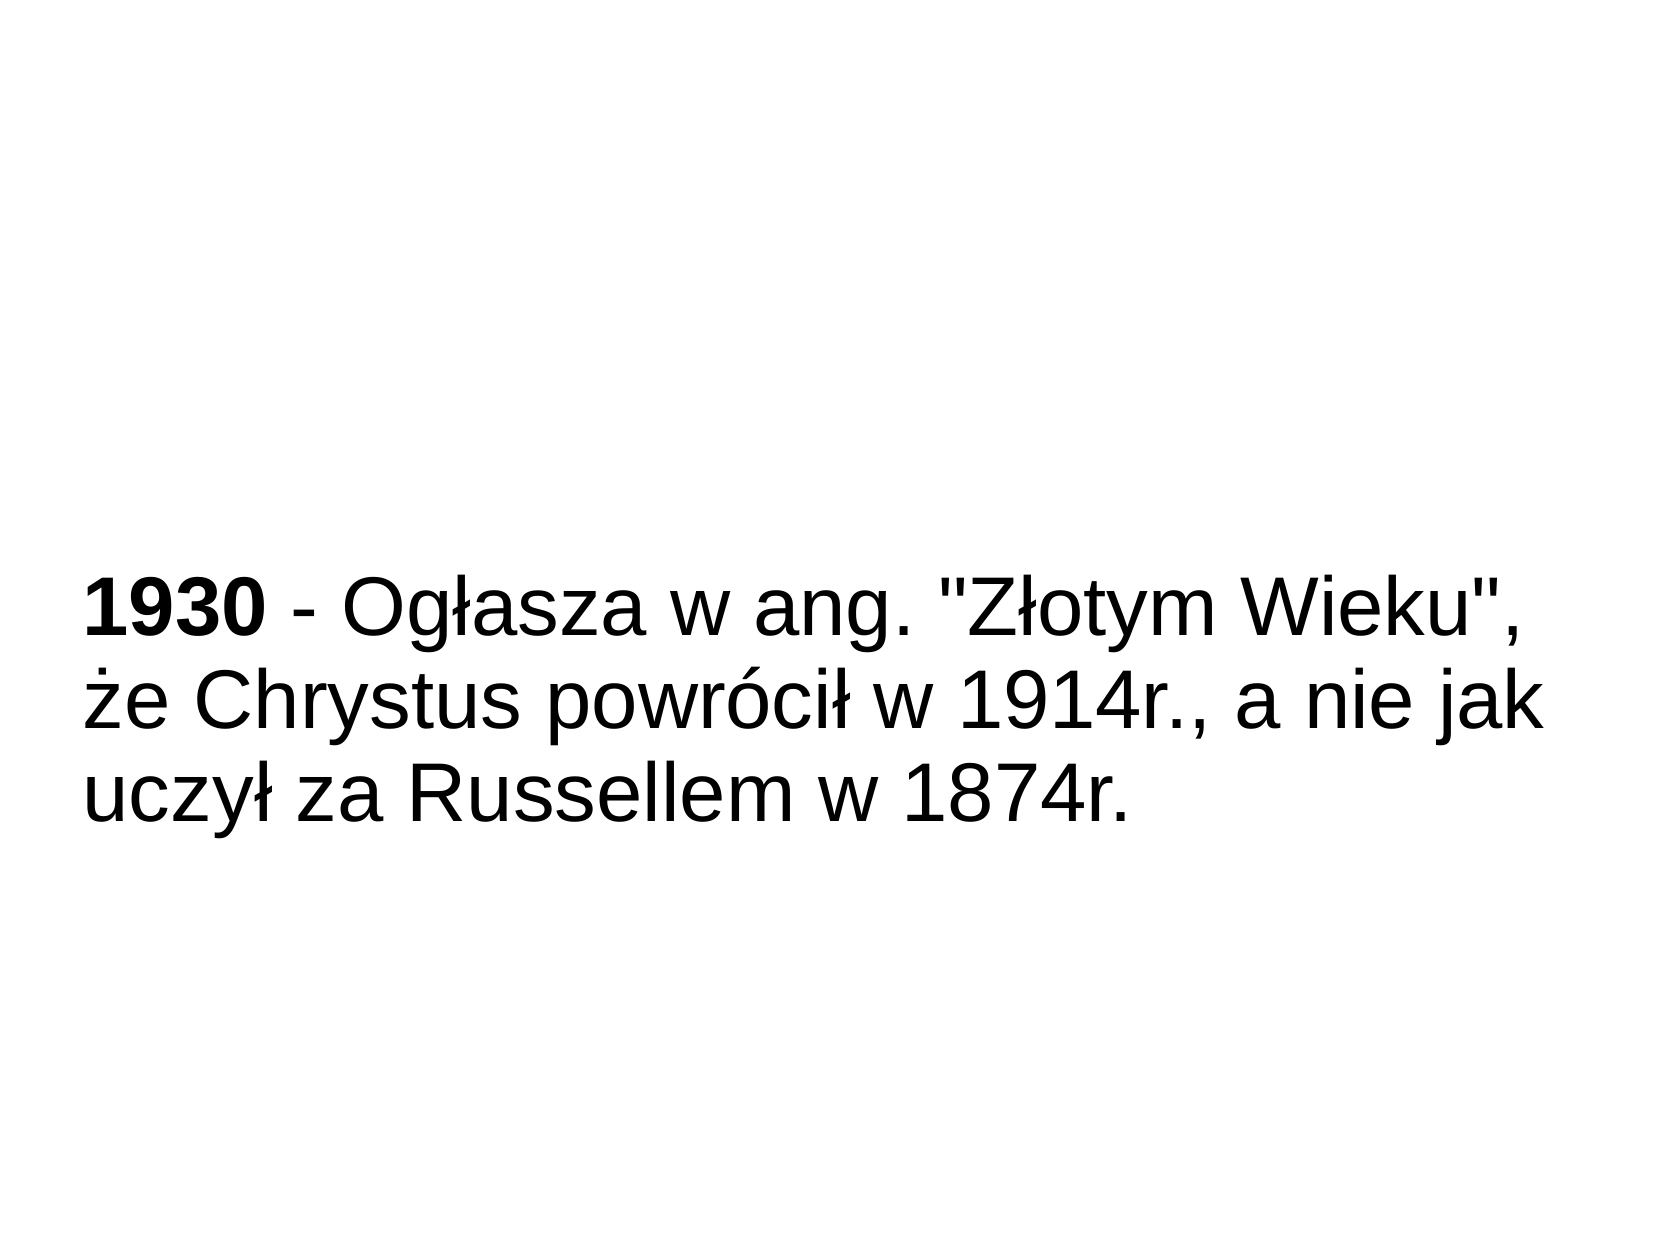

#
1930 - Ogłasza w ang. "Złotym Wieku", że Chrystus powrócił w 1914r., a nie jak uczył za Russellem w 1874r.